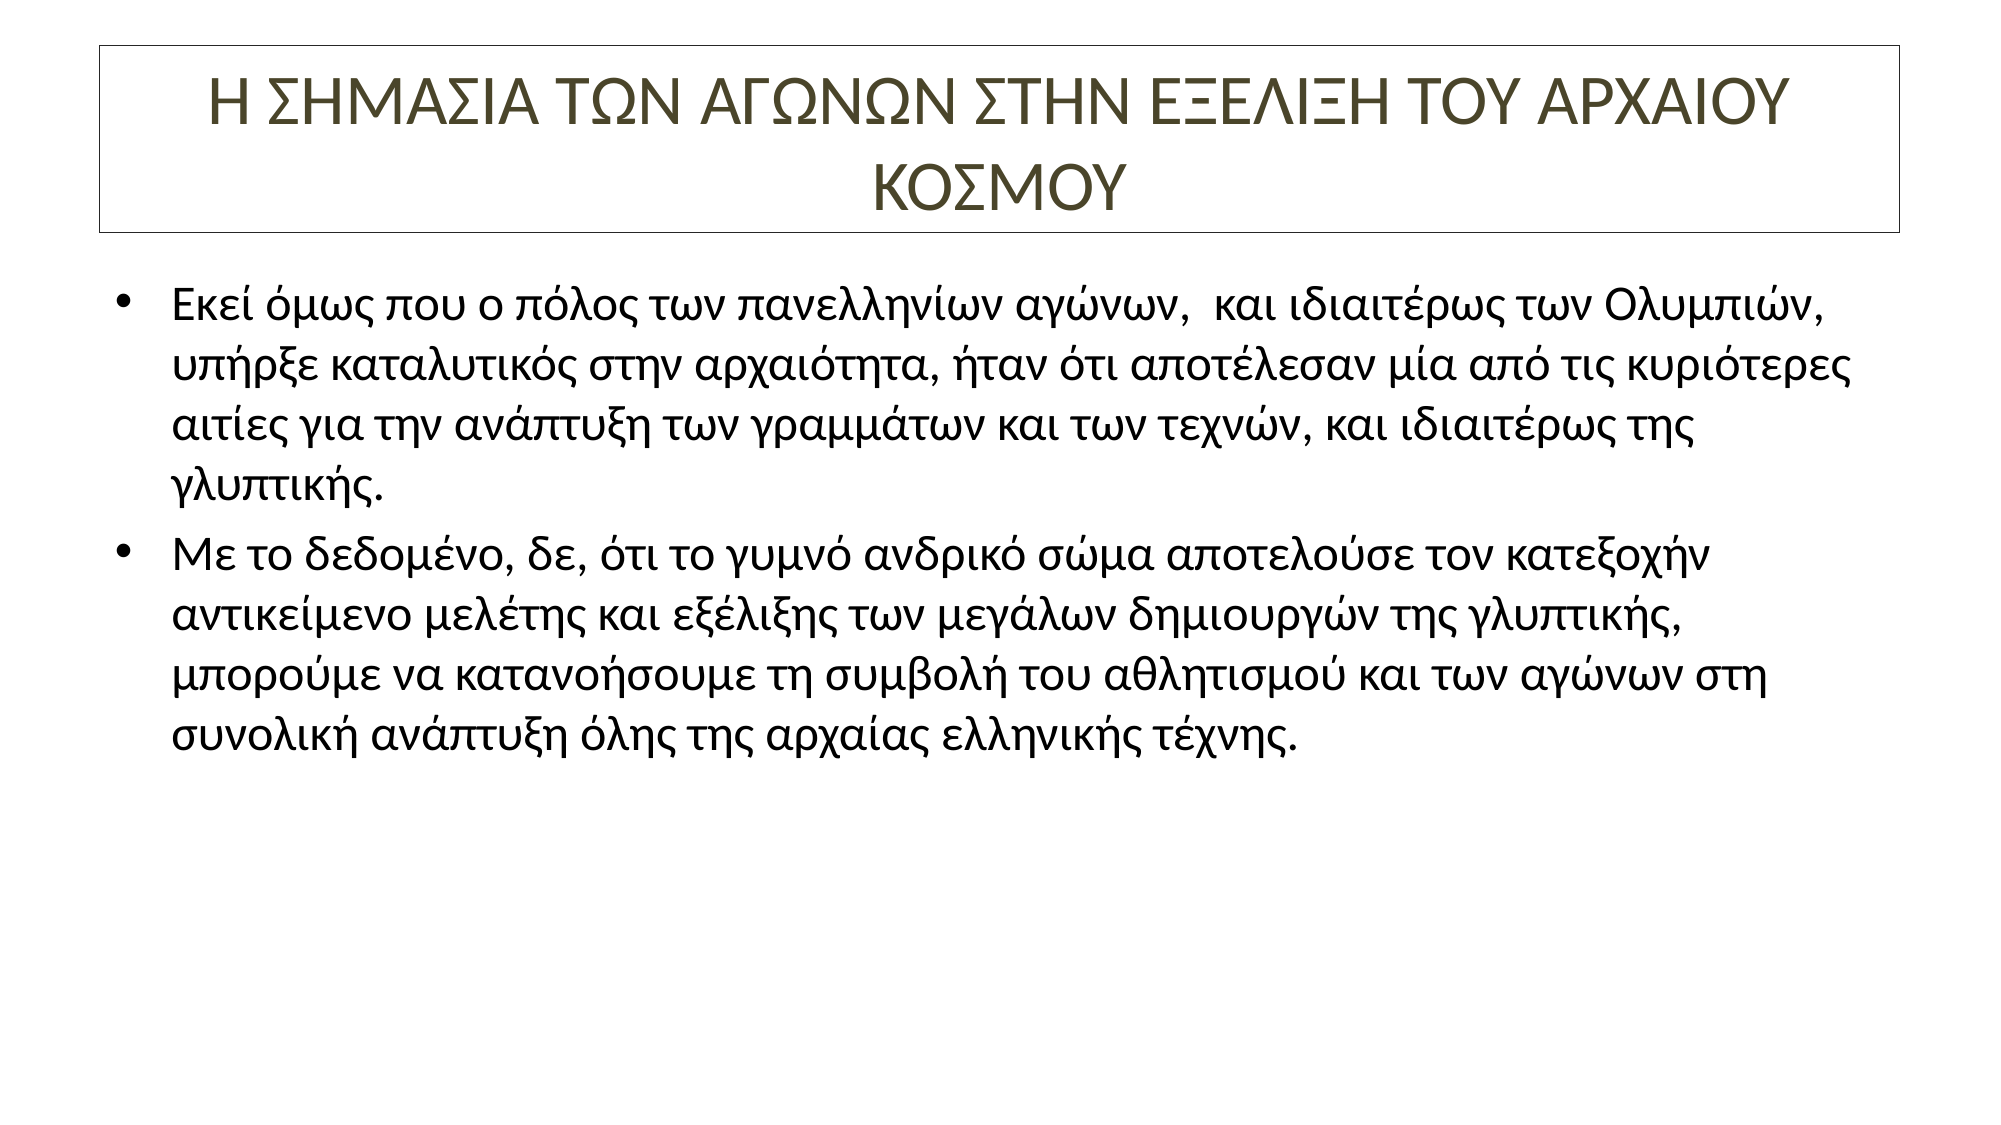

# Η ΣΗΜΑΣΙΑ ΤΩΝ ΑΓΩΝΩΝ ΣΤΗΝ ΕΞΕΛΙΞΗ ΤΟΥ ΑΡΧΑΙΟΥ ΚΟΣΜΟΥ
Εκεί όμως που ο πόλος των πανελληνίων αγώνων, και ιδιαιτέρως των Ολυμπιών, υπήρξε καταλυτικός στην αρχαιότητα, ήταν ότι αποτέλεσαν μία από τις κυριότερες αιτίες για την ανάπτυξη των γραμμάτων και των τεχνών, και ιδιαιτέρως της γλυπτικής.
Με το δεδομένο, δε, ότι το γυμνό ανδρικό σώμα αποτελούσε τον κατεξοχήν αντικείμενο μελέτης και εξέλιξης των μεγάλων δημιουργών της γλυπτικής, μπορούμε να κατανοήσουμε τη συμβολή του αθλητισμού και των αγώνων στη συνολική ανάπτυξη όλης της αρχαίας ελληνικής τέχνης.